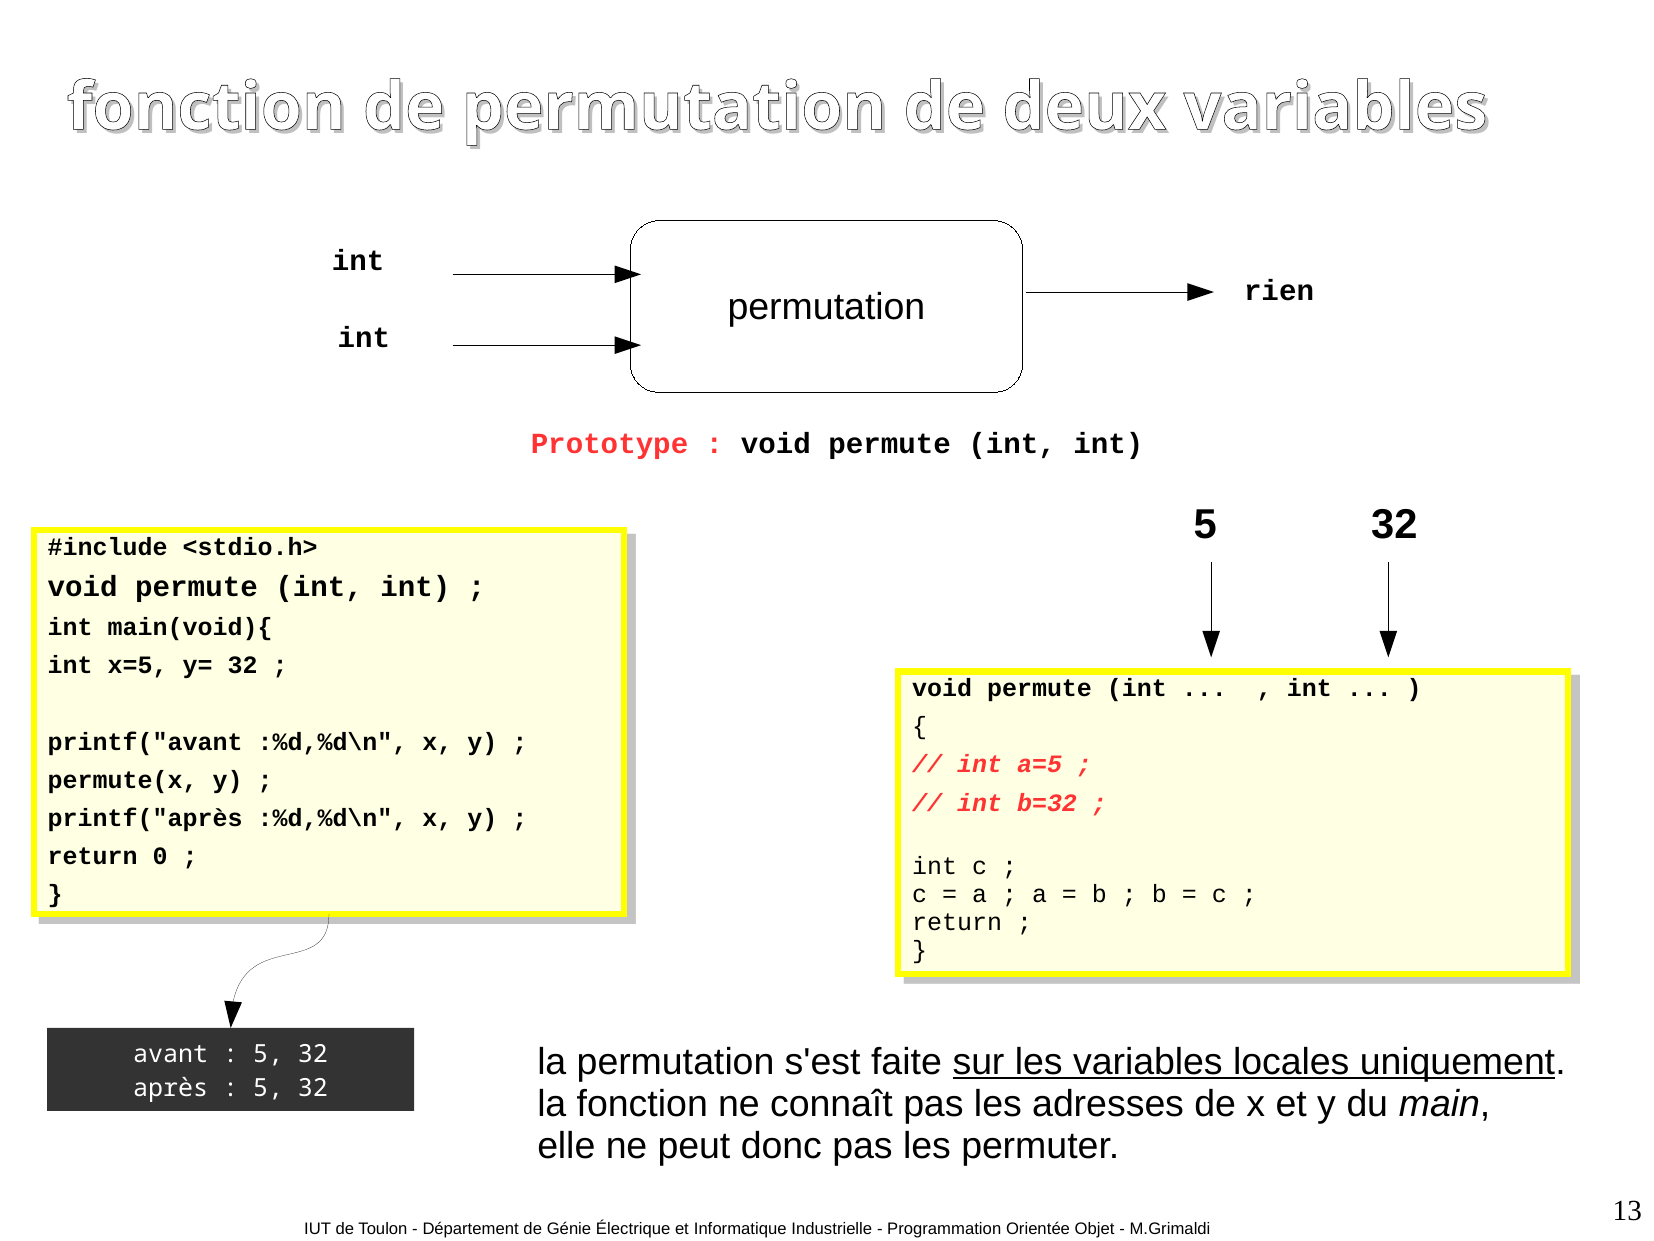

# fonction de permutation de deux variables
permutation
int
rien
int
Prototype : void permute (int, int)
5
32
#include <stdio.h>
void permute (int, int) ;
int main(void){
int x=5, y= 32 ;
printf("avant :%d,%d\n", x, y) ;
permute(x, y) ;
printf("après :%d,%d\n", x, y) ;
return 0 ;
}
void permute (int ... , int ... )
{
// int a=5 ;
// int b=32 ;
int c ;
c = a ; a = b ; b = c ;
return ;
}
avant : 5, 32
après : 5, 32
la permutation s'est faite sur les variables locales uniquement.
la fonction ne connaît pas les adresses de x et y du main,
elle ne peut donc pas les permuter.